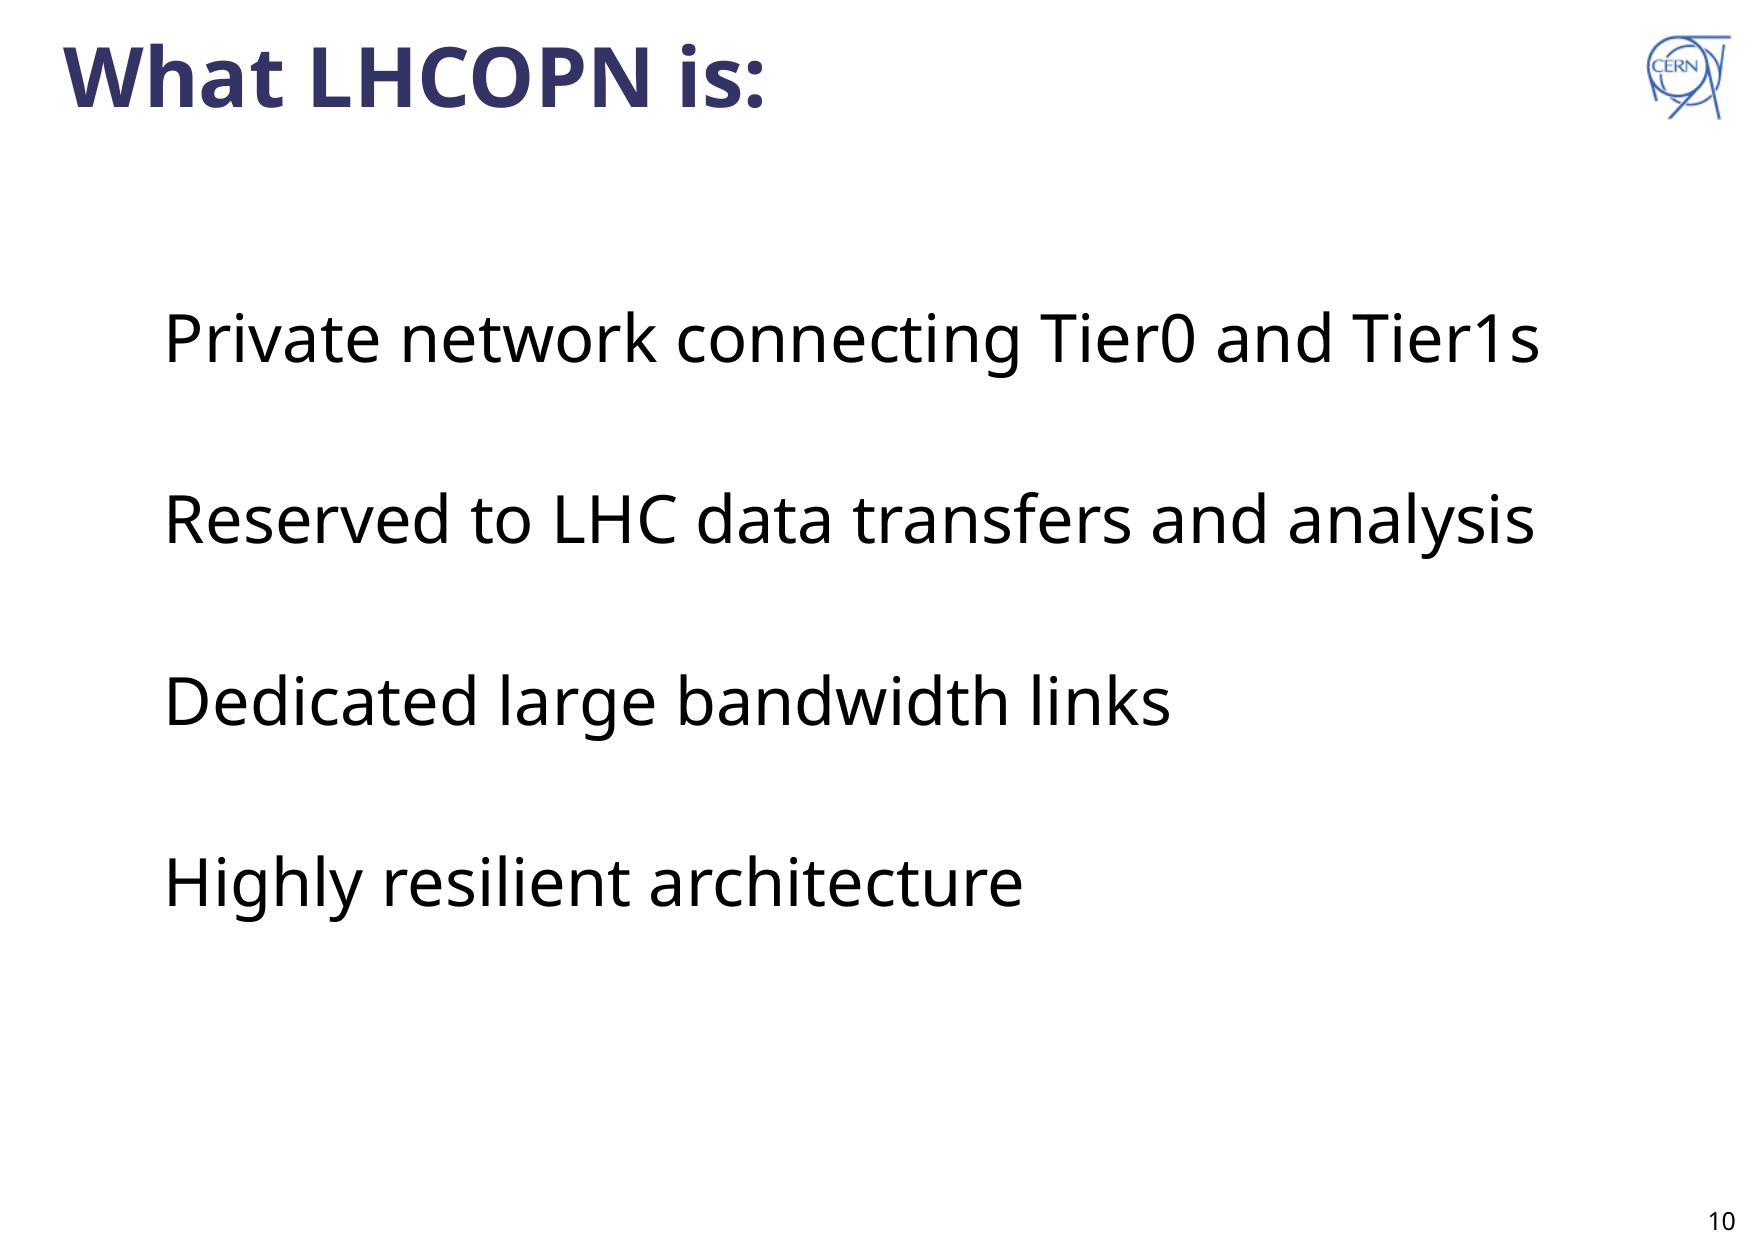

# What LHCOPN is:
Private network connecting Tier0 and Tier1s
Reserved to LHC data transfers and analysis
Dedicated large bandwidth links
Highly resilient architecture
10